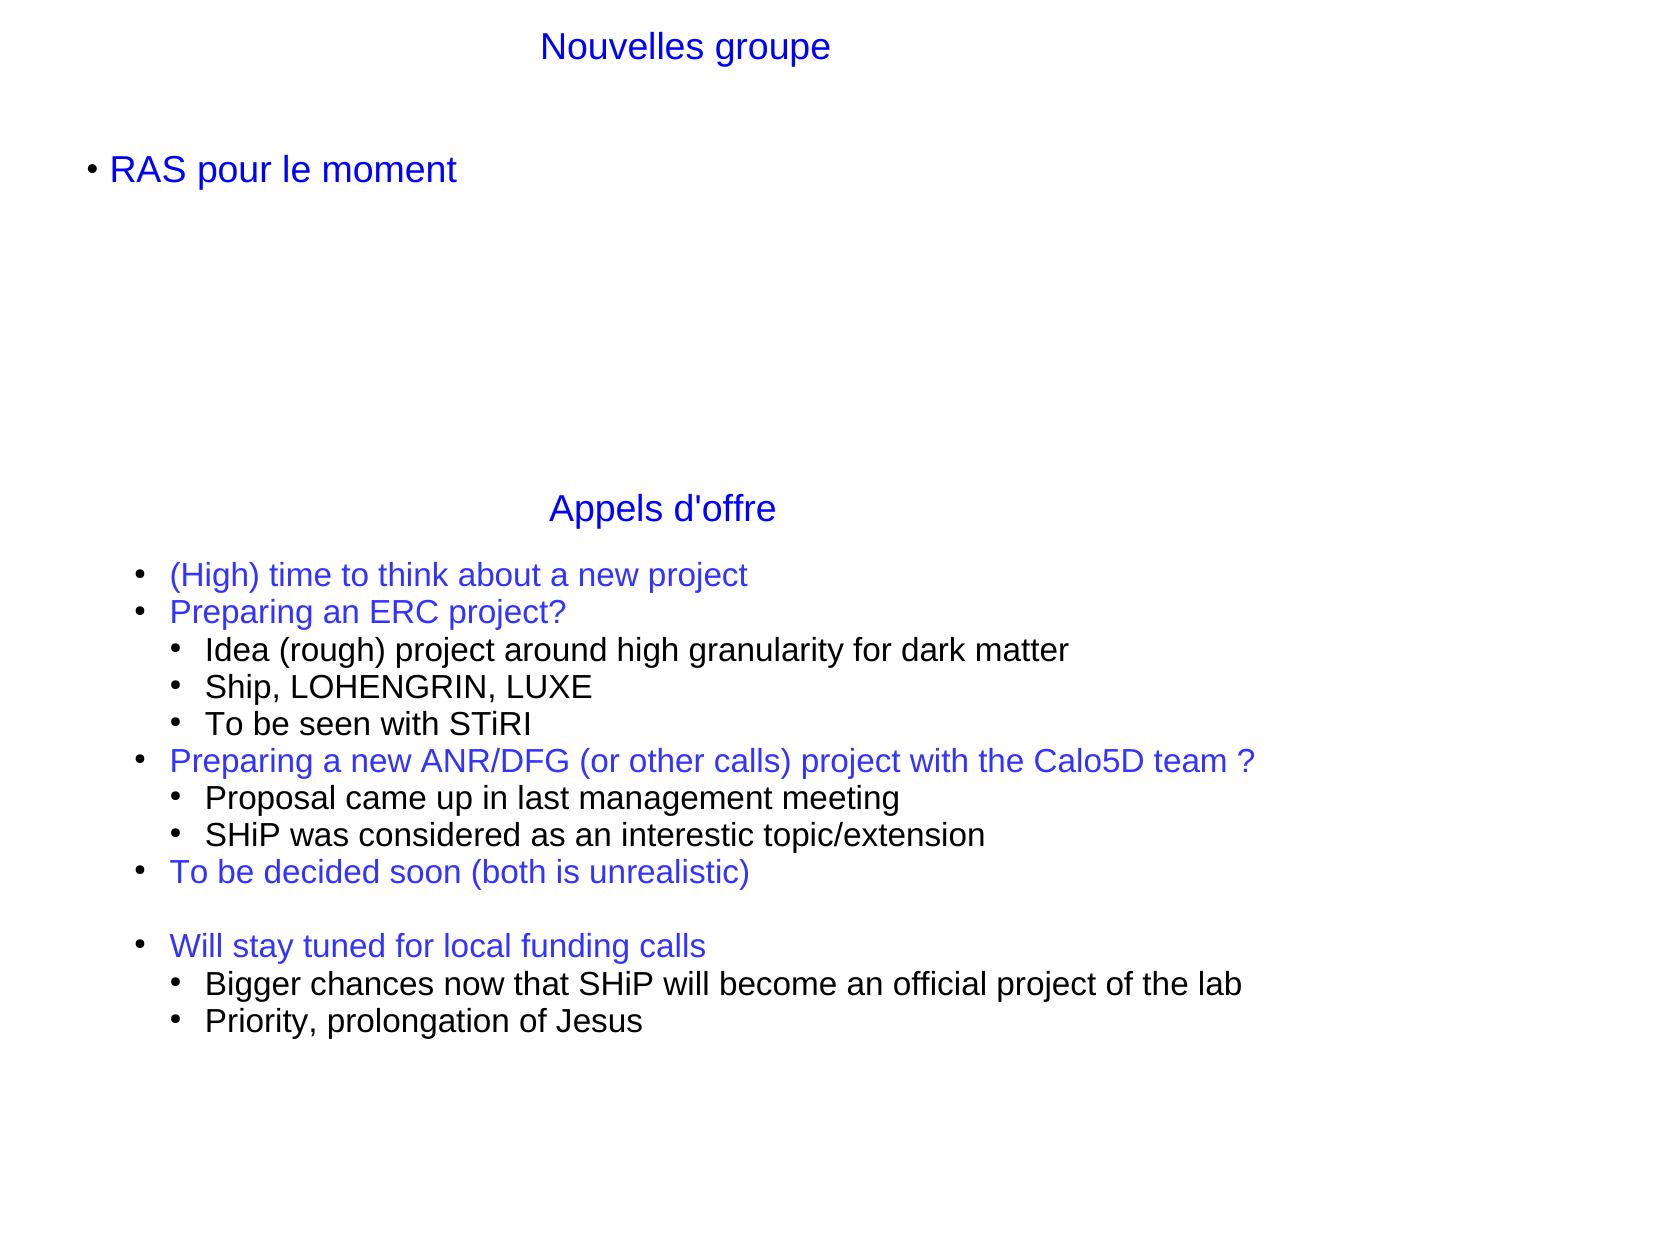

Nouvelles groupe
 RAS pour le moment
Appels d'offre
(High) time to think about a new project
Preparing an ERC project?
Idea (rough) project around high granularity for dark matter
Ship, LOHENGRIN, LUXE
To be seen with STiRI
Preparing a new ANR/DFG (or other calls) project with the Calo5D team ?
Proposal came up in last management meeting
SHiP was considered as an interestic topic/extension
To be decided soon (both is unrealistic)
Will stay tuned for local funding calls
Bigger chances now that SHiP will become an official project of the lab
Priority, prolongation of Jesus